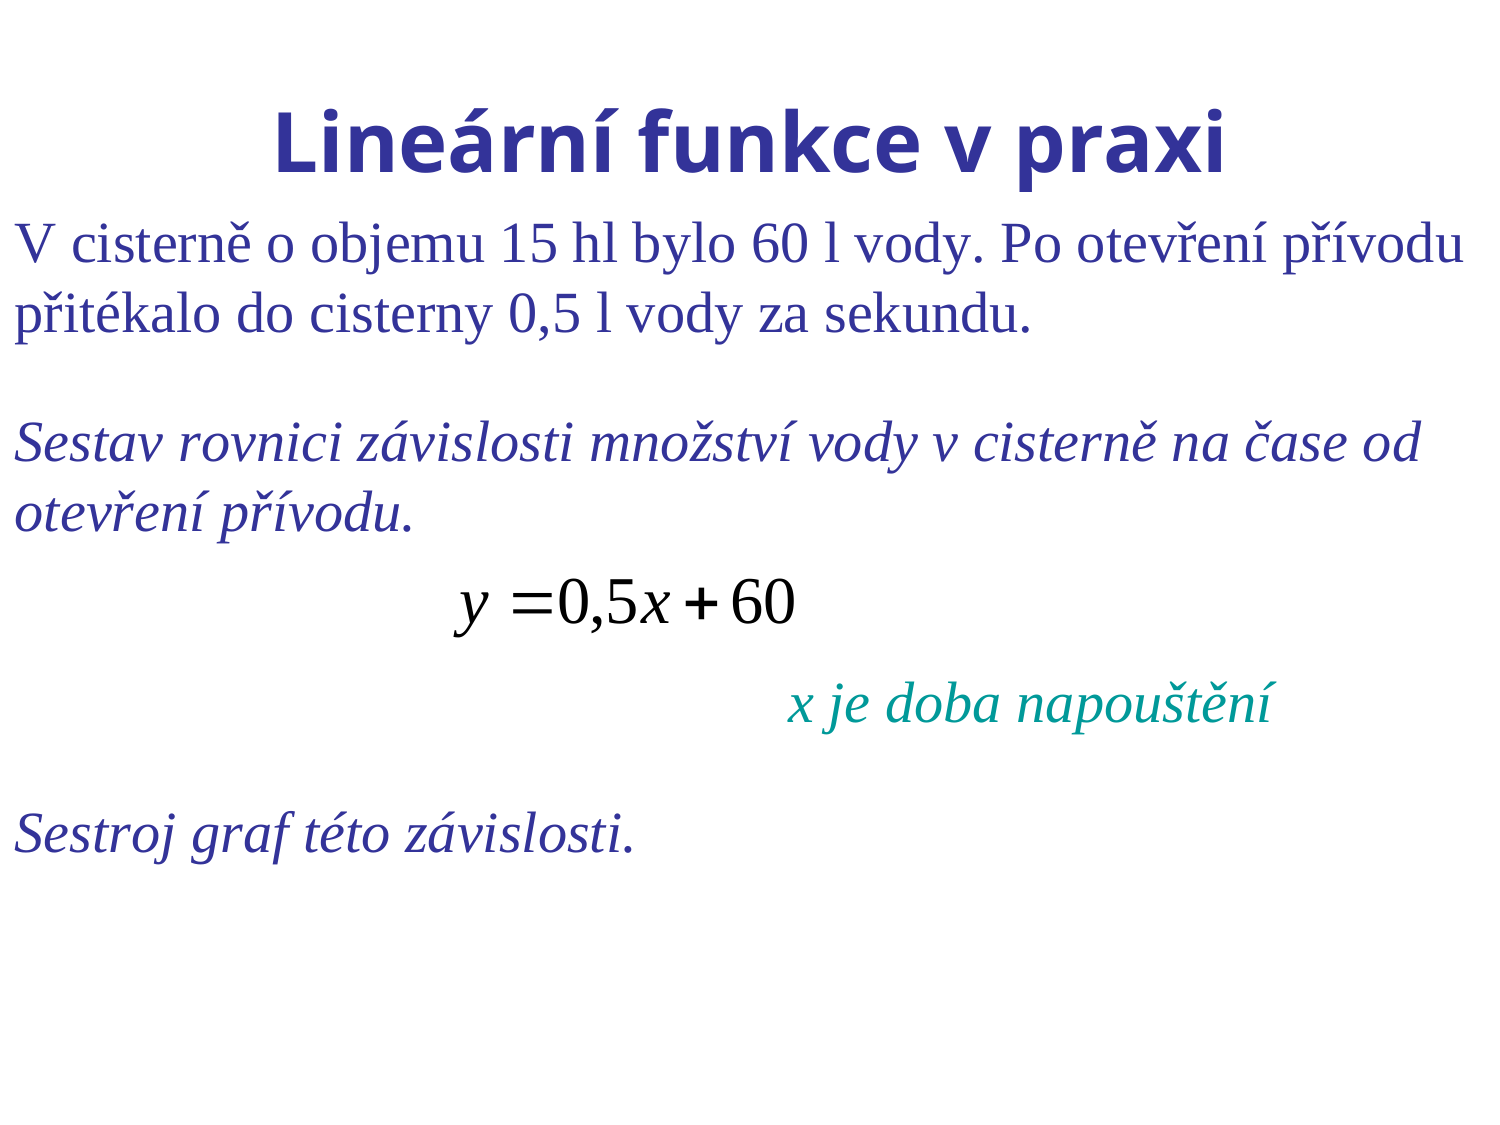

Lineární funkce v praxi
V cisterně o objemu 15 hl bylo 60 l vody. Po otevření přívodu přitékalo do cisterny 0,5 l vody za sekundu.
Sestav rovnici závislosti množství vody v cisterně na čase od otevření přívodu.
x je doba napouštění
Sestroj graf této závislosti.